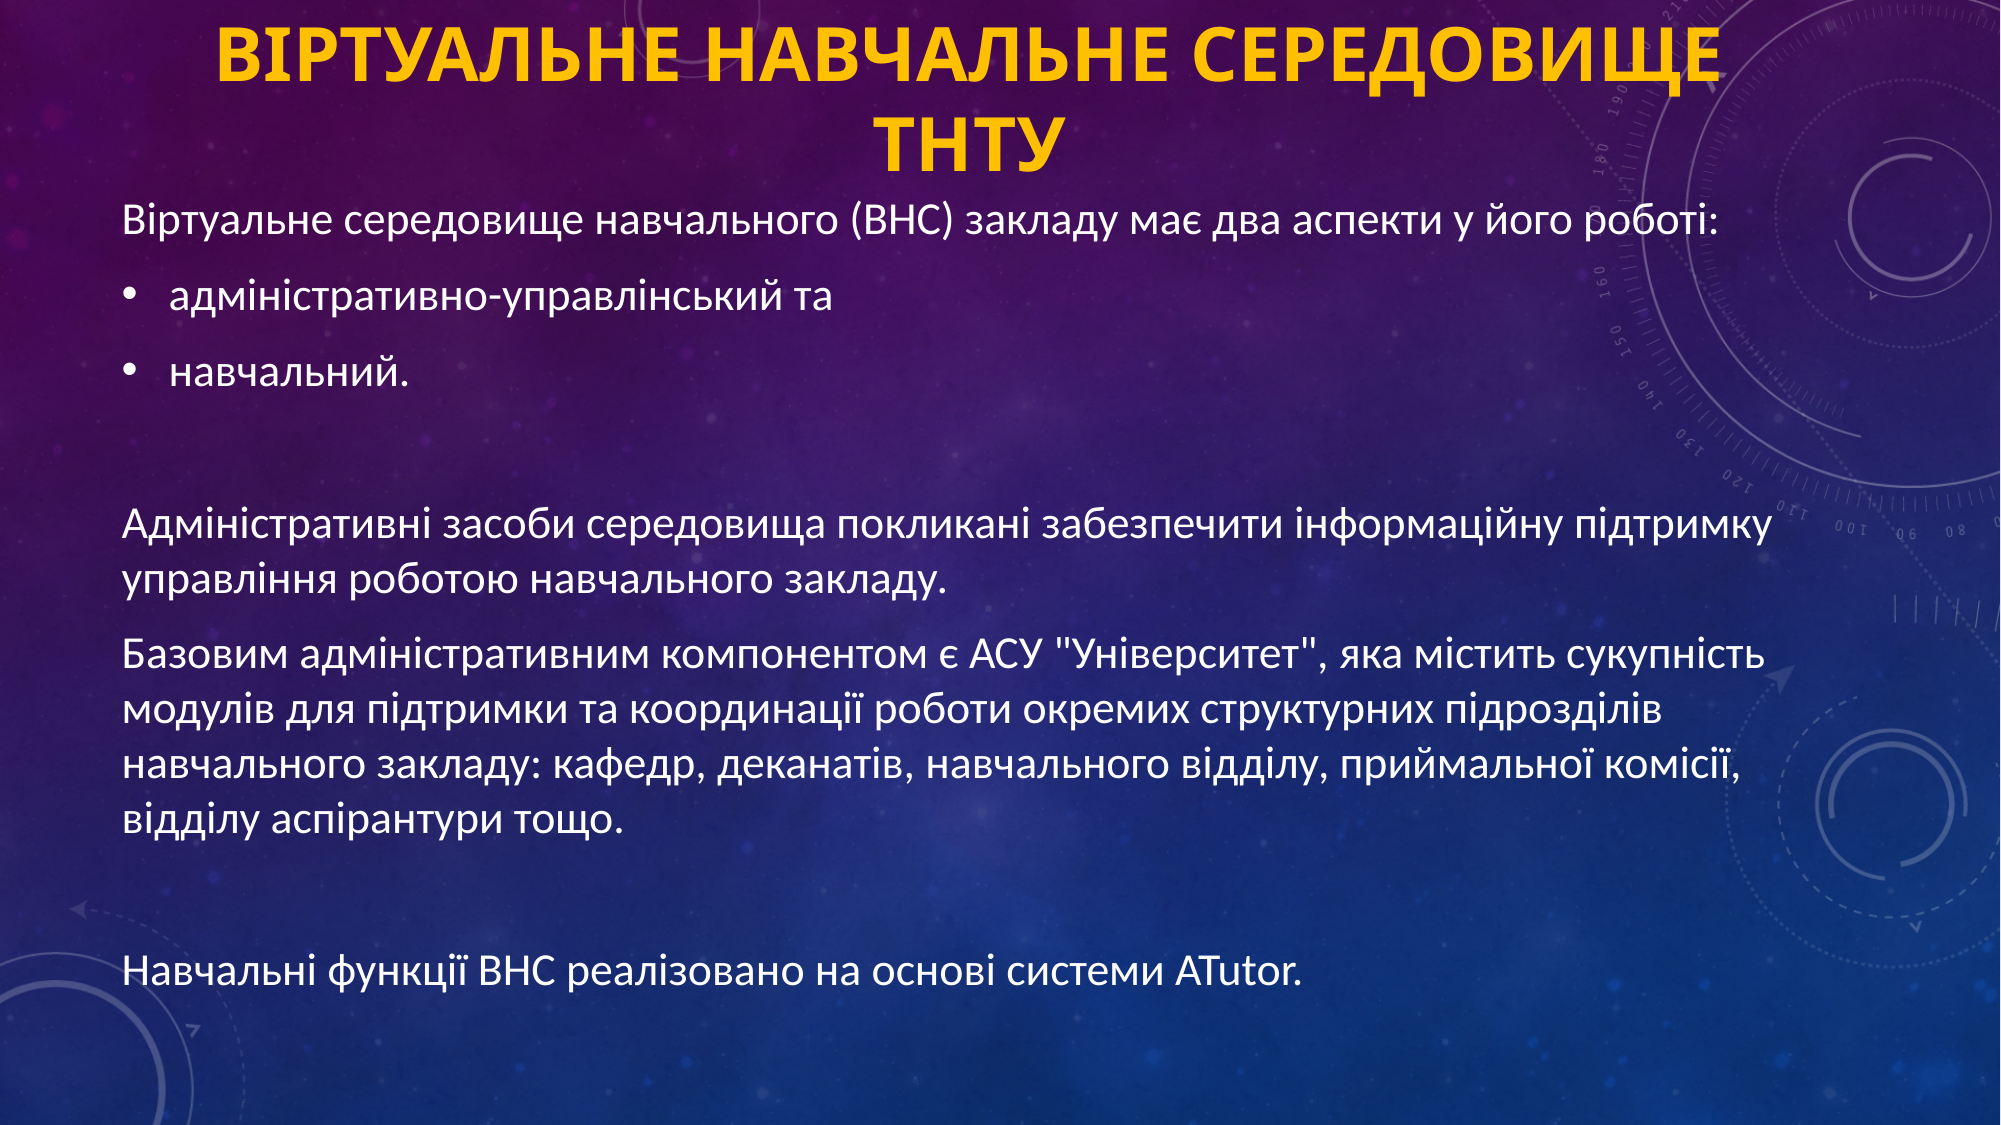

# віртуальнЕ навчальнЕ середовищЕ ТНТУ
Віртуальне середовище навчального (ВНС) закладу має два аспекти у його роботі:
адміністративно-управлінський та
навчальний.
Адміністративні засоби середовища покликані забезпечити інформаційну підтримку управління роботою навчального закладу.
Базовим адміністративним компонентом є АСУ "Університет", яка містить сукупність модулів для підтримки та координації роботи окремих структурних підрозділів навчального закладу: кафедр, деканатів, навчального відділу, приймальної комісії, відділу аспірантури тощо.
Навчальні функції ВНС реалізовано на основі системи ATutor.